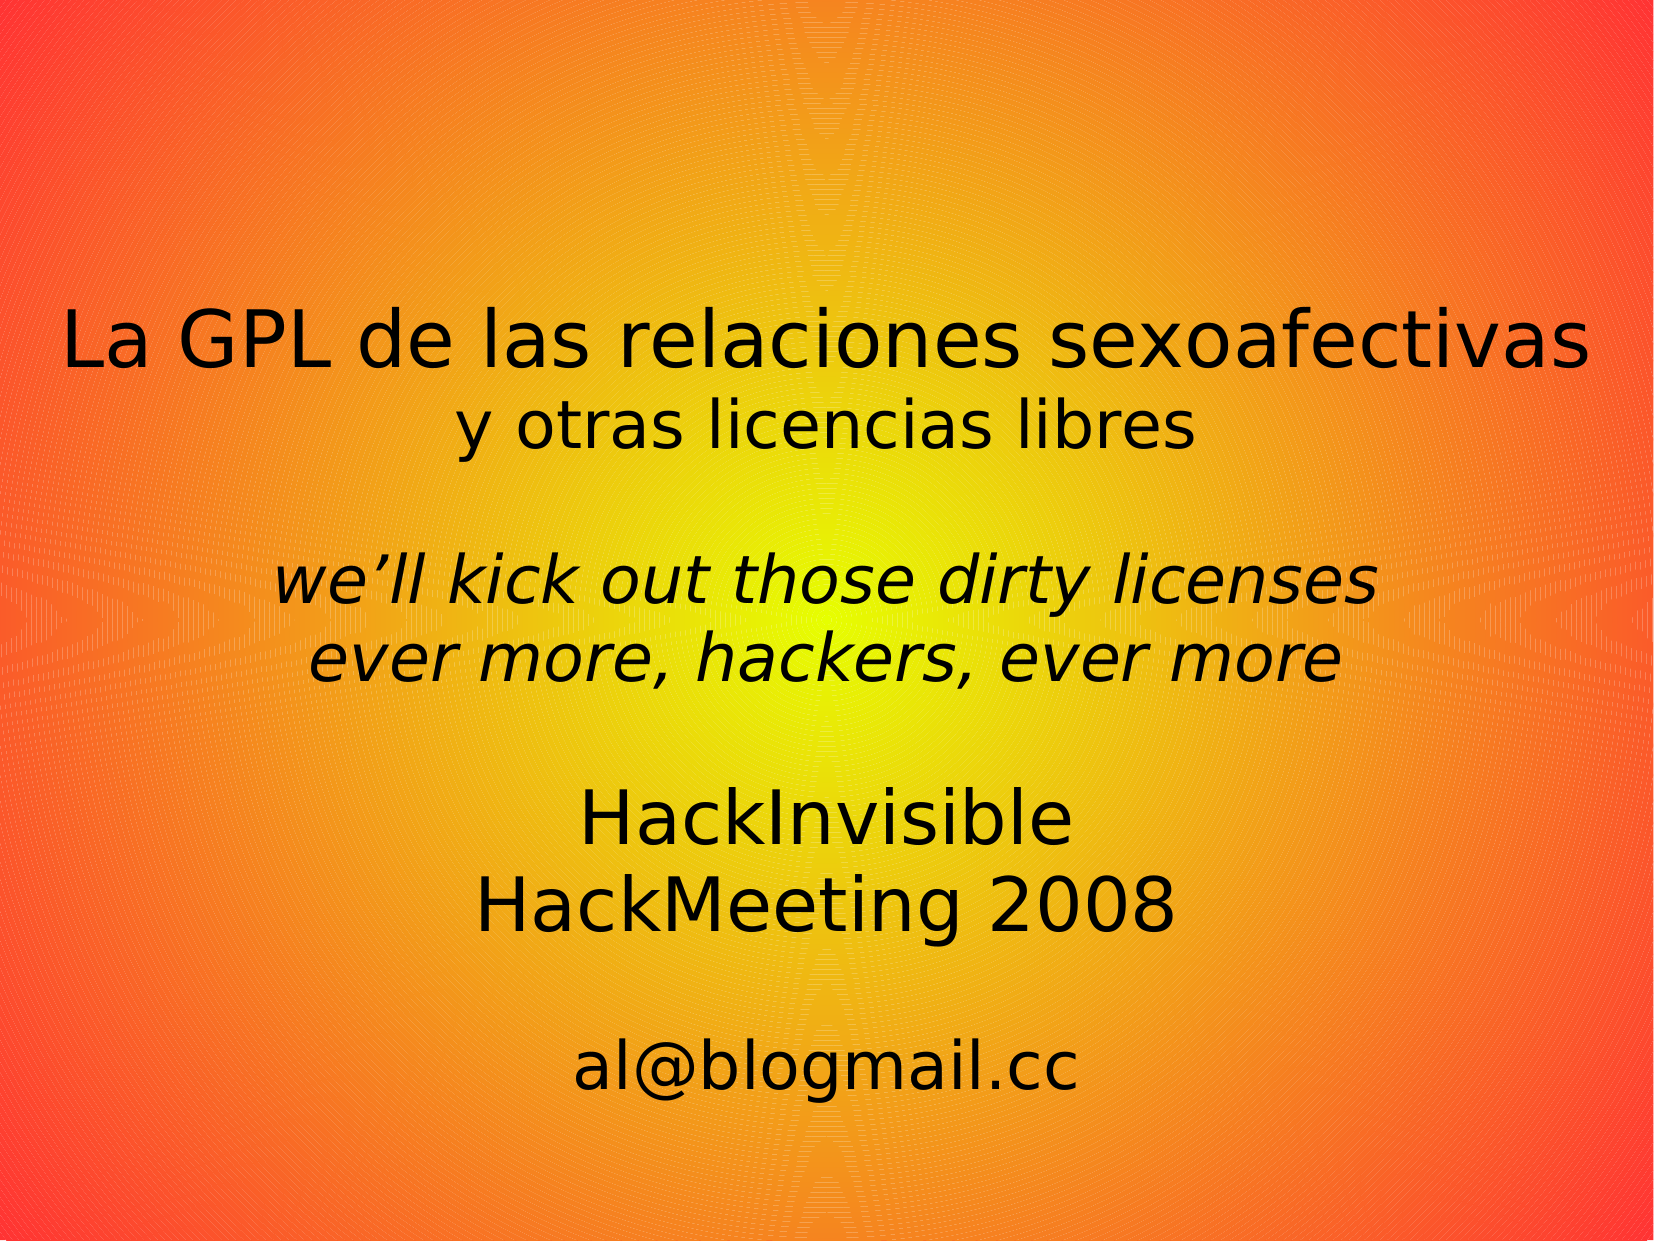

#
La GPL de las relaciones sexoafectivas
y otras licencias libres
we’ll kick out those dirty licenses
ever more, hackers, ever more
HackInvisible
HackMeeting 2008
al@blogmail.cc